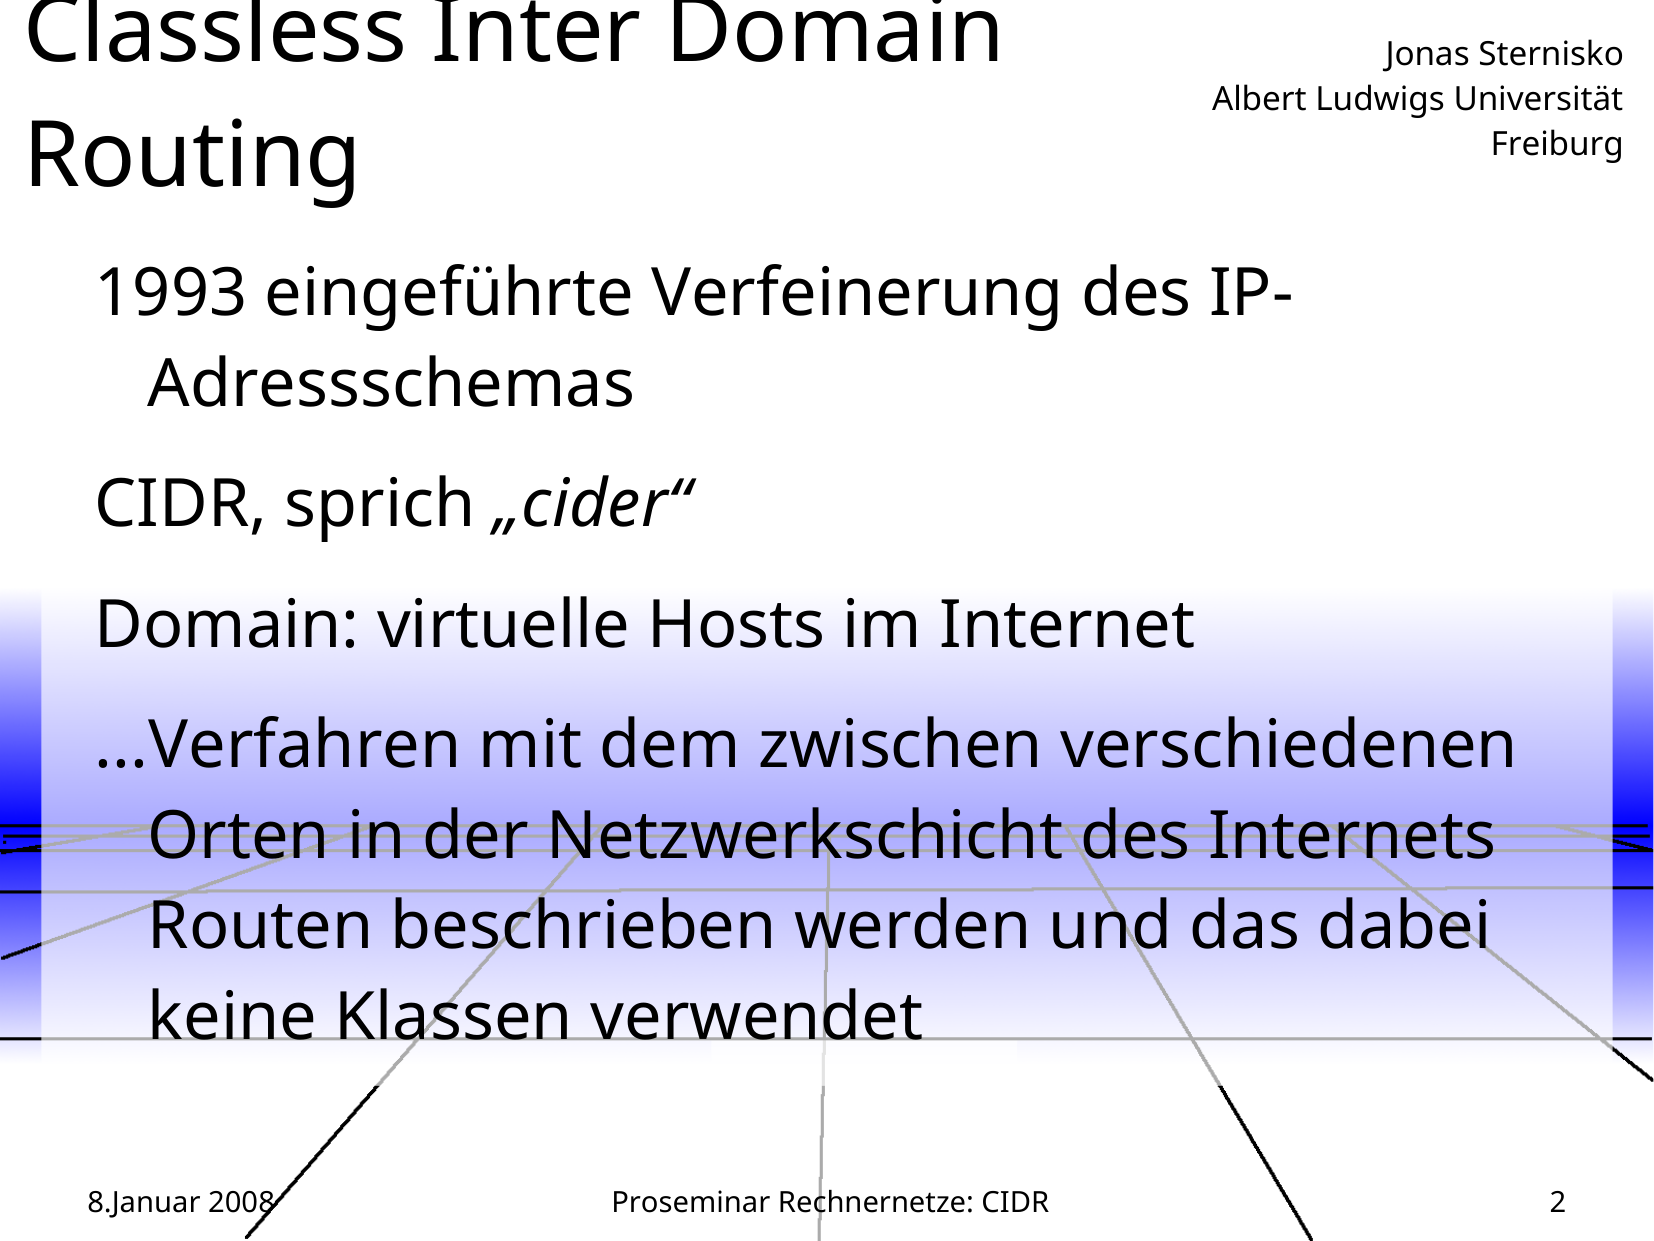

# Classless Inter Domain Routing
1993 eingeführte Verfeinerung des IP-Adressschemas
CIDR, sprich „cider“
Domain: virtuelle Hosts im Internet
...Verfahren mit dem zwischen verschiedenen Orten in der Netzwerkschicht des Internets Routen beschrieben werden und das dabei keine Klassen verwendet
8.Januar 2008
Proseminar Rechnernetze: CIDR
2